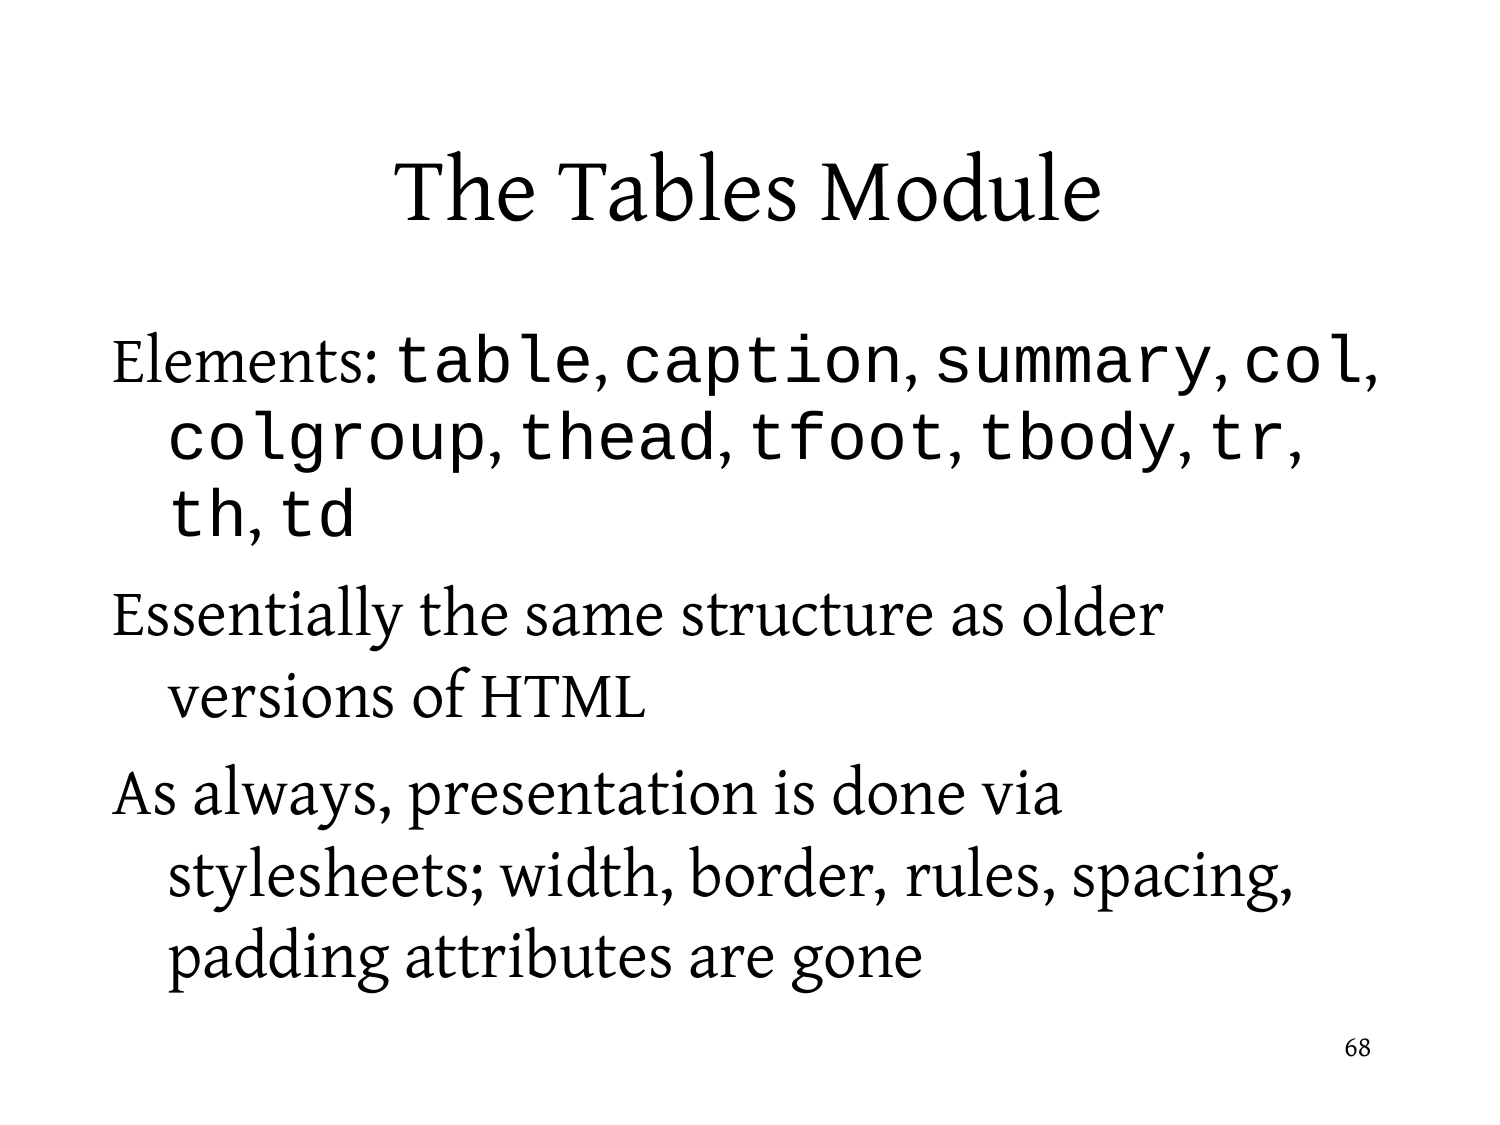

# The Tables Module
Elements: table, caption, summary, col, colgroup, thead, tfoot, tbody, tr, th, td
Essentially the same structure as older versions of HTML
As always, presentation is done via stylesheets; width, border, rules, spacing, padding attributes are gone